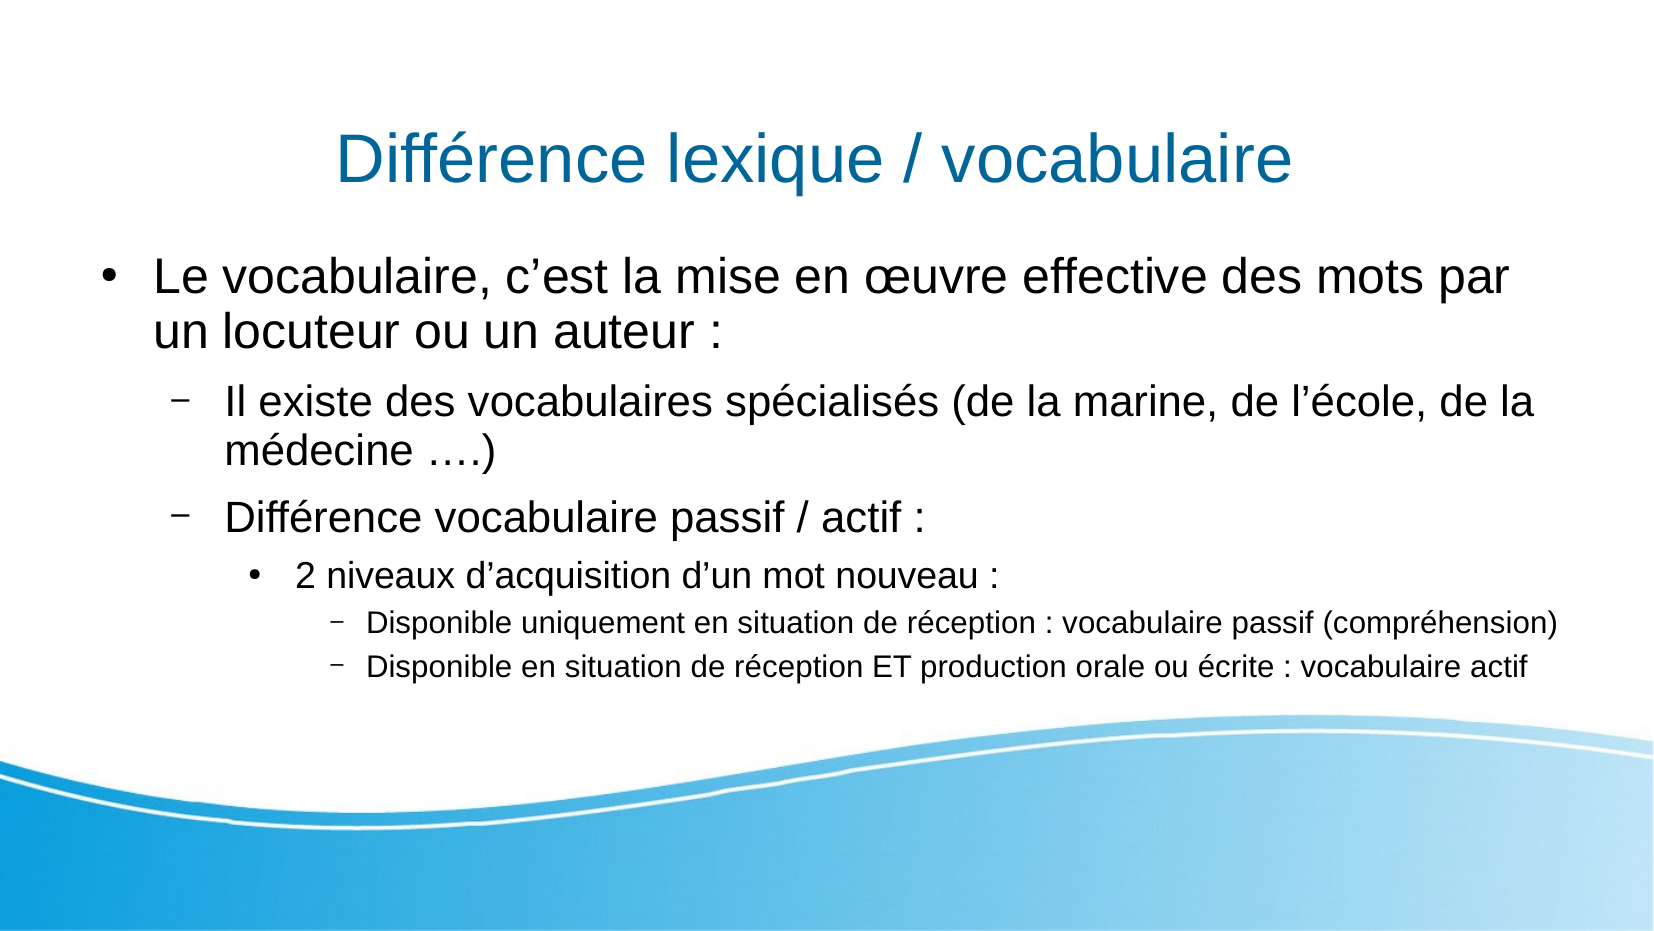

# Différence lexique / vocabulaire
Le vocabulaire, c’est la mise en œuvre effective des mots par un locuteur ou un auteur :
Il existe des vocabulaires spécialisés (de la marine, de l’école, de la médecine ….)
Différence vocabulaire passif / actif :
2 niveaux d’acquisition d’un mot nouveau :
Disponible uniquement en situation de réception : vocabulaire passif (compréhension)
Disponible en situation de réception ET production orale ou écrite : vocabulaire actif